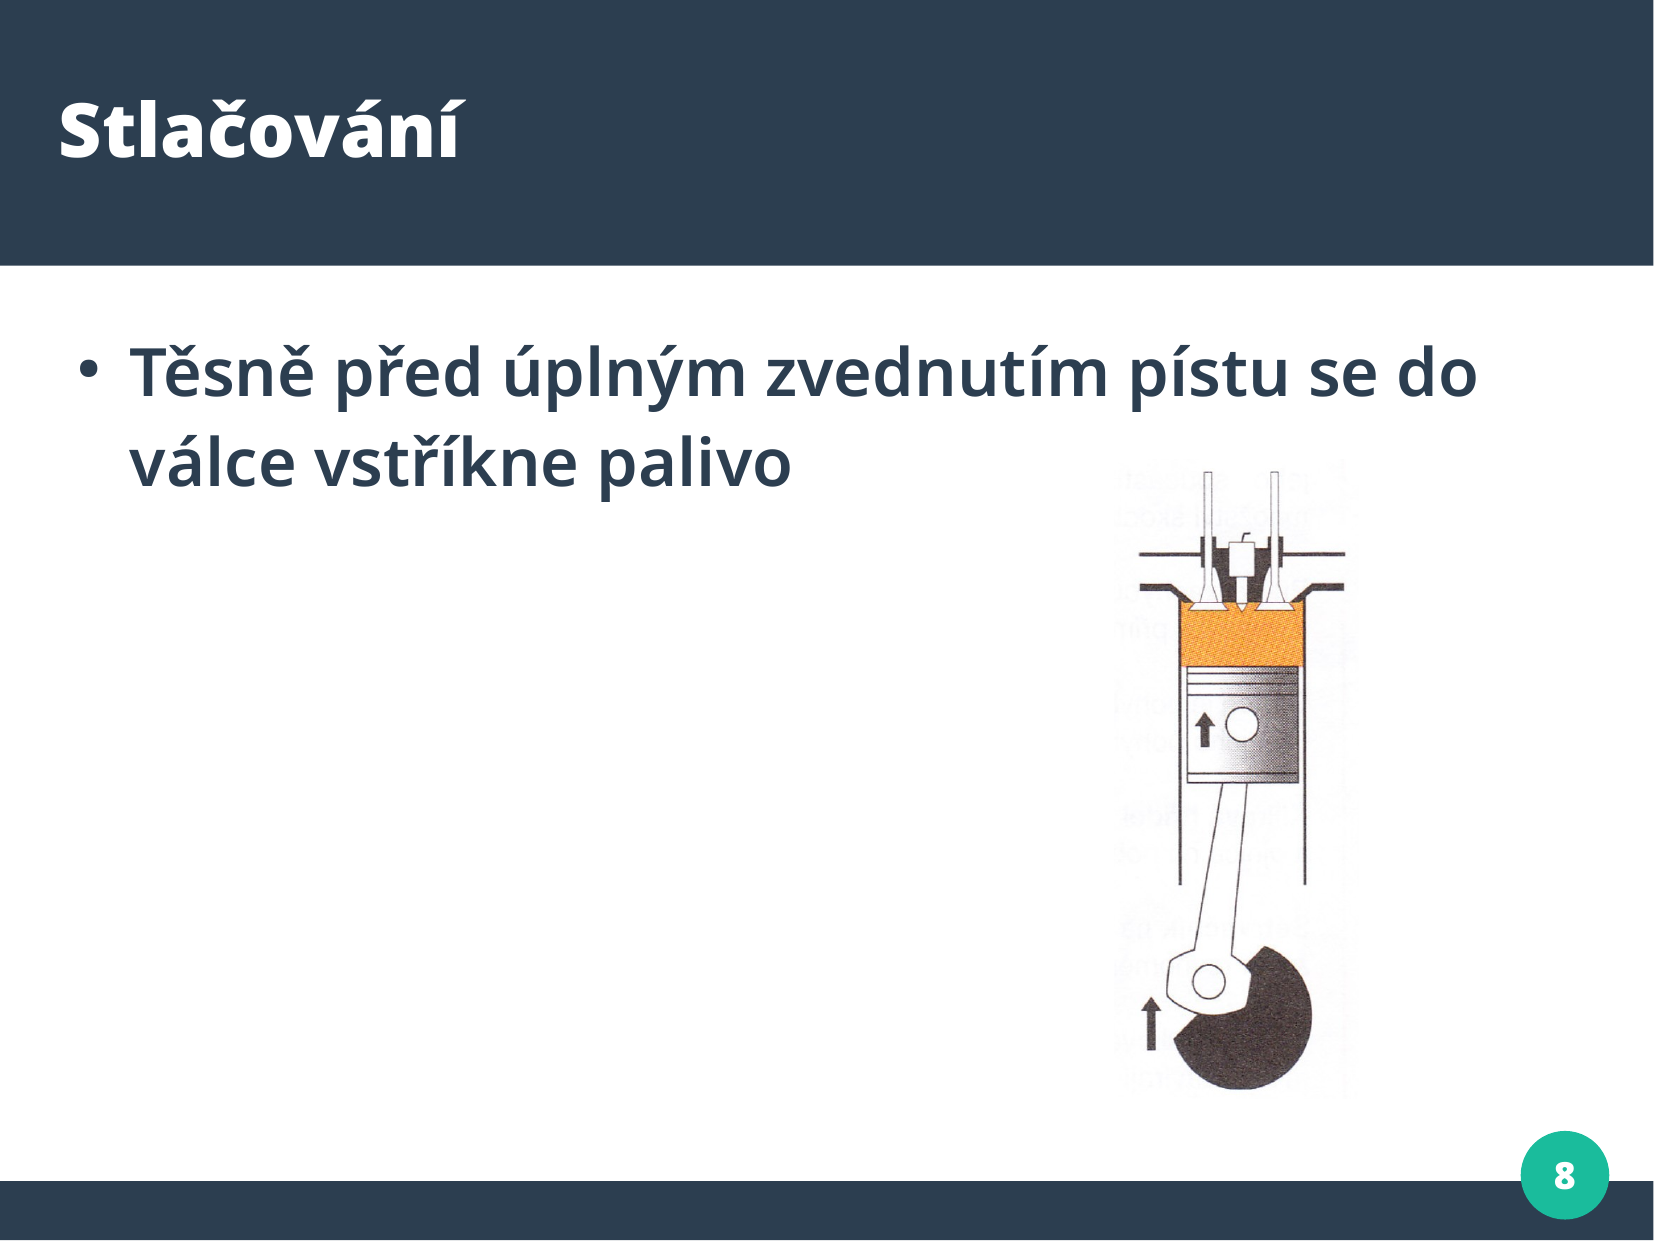

# Stlačování
Těsně před úplným zvednutím pístu se do válce vstříkne palivo
8